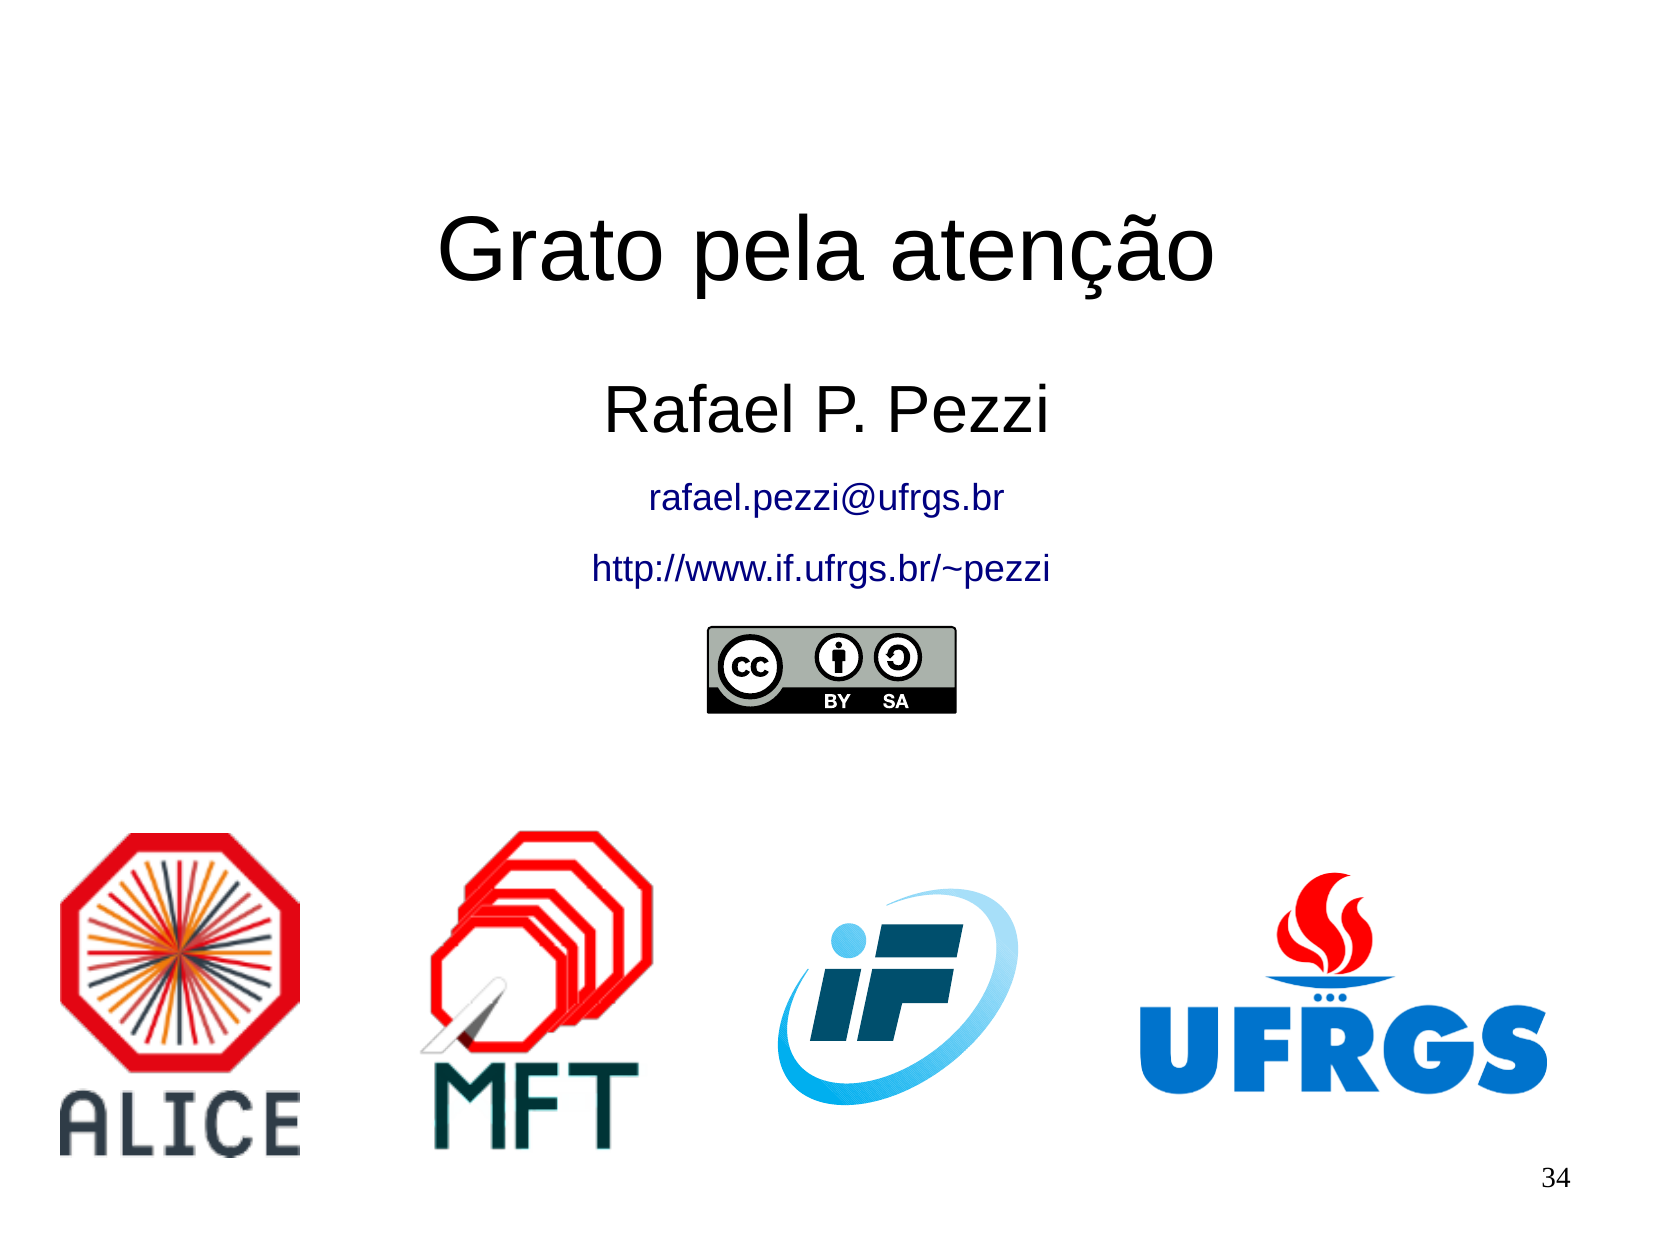

# Grato pela atenção
Rafael P. Pezzi
rafael.pezzi@ufrgs.br
http://www.if.ufrgs.br/~pezzi
34